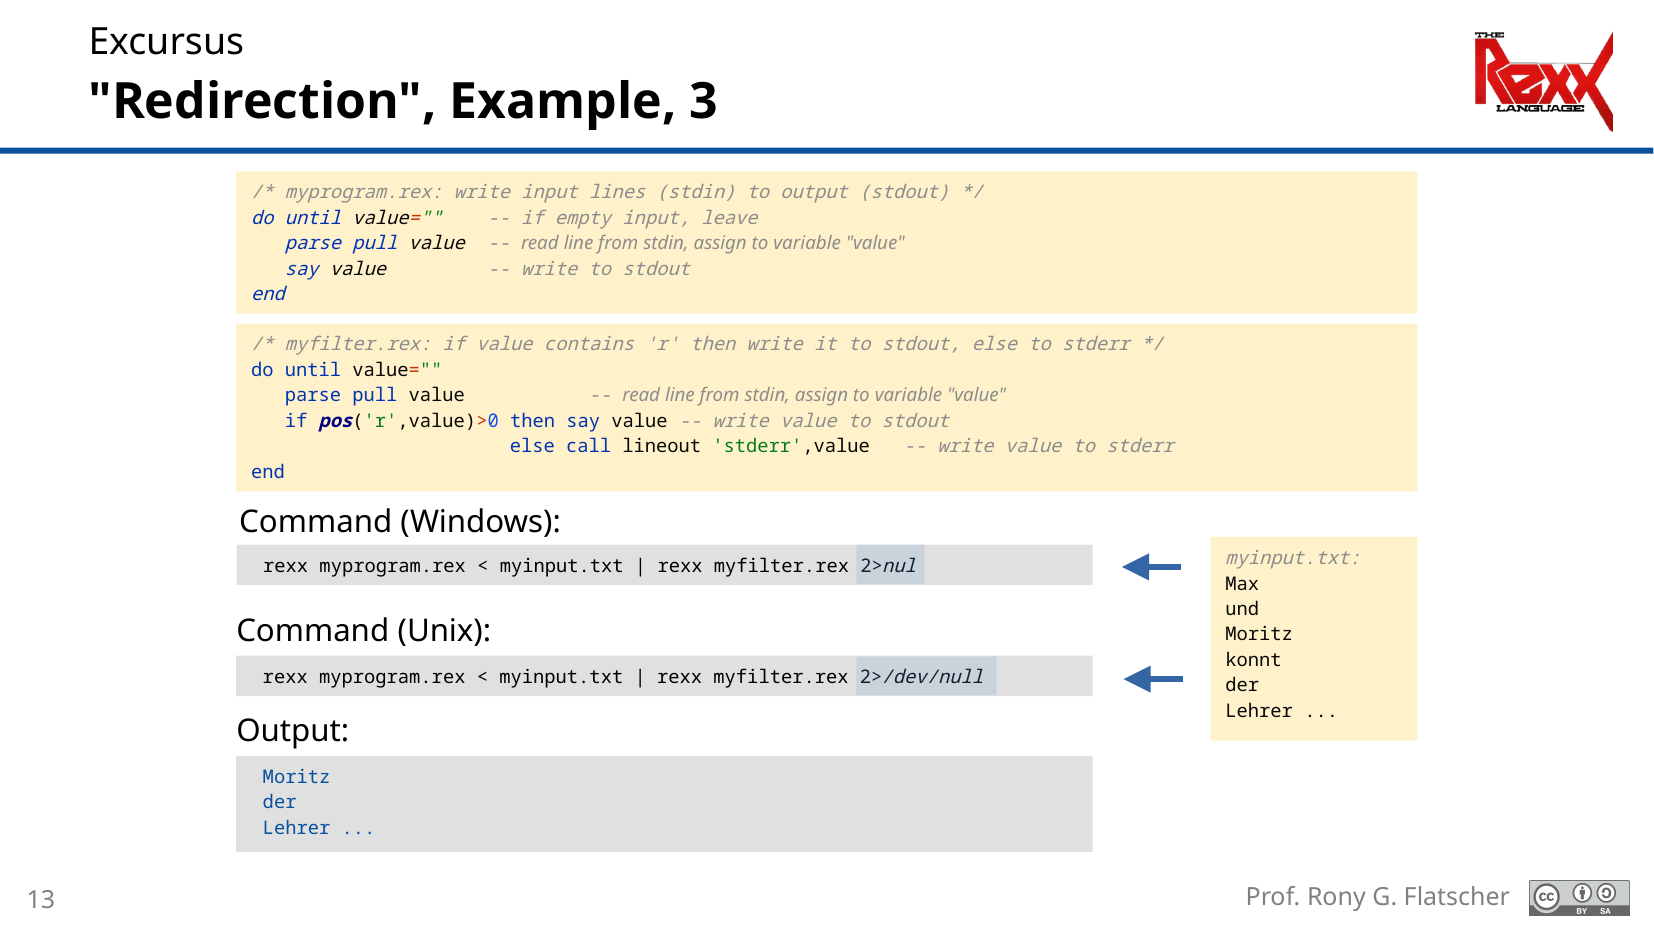

# Excursus "Redirection", Example, 3
/* myprogram.rex: write input lines (stdin) to output (stdout) */
do until value="" -- if empty input, leave
 parse pull value -- read line from stdin, assign to variable "value"
 say value -- write to stdout
end
/* myfilter.rex: if value contains 'r' then write it to stdout, else to stderr */
do until value=""
 parse pull value -- read line from stdin, assign to variable "value"
 if pos('r',value)>0 then say value -- write value to stdout
 else call lineout 'stderr',value -- write value to stderr
end
Command (Windows):
myinput.txt:
Max
und
Moritz
konnt
der
Lehrer ...
rexx myprogram.rex < myinput.txt | rexx myfilter.rex 2>nul
Command (Unix):
rexx myprogram.rex < myinput.txt | rexx myfilter.rex 2>/dev/null
Output:
Moritz
der
Lehrer ...